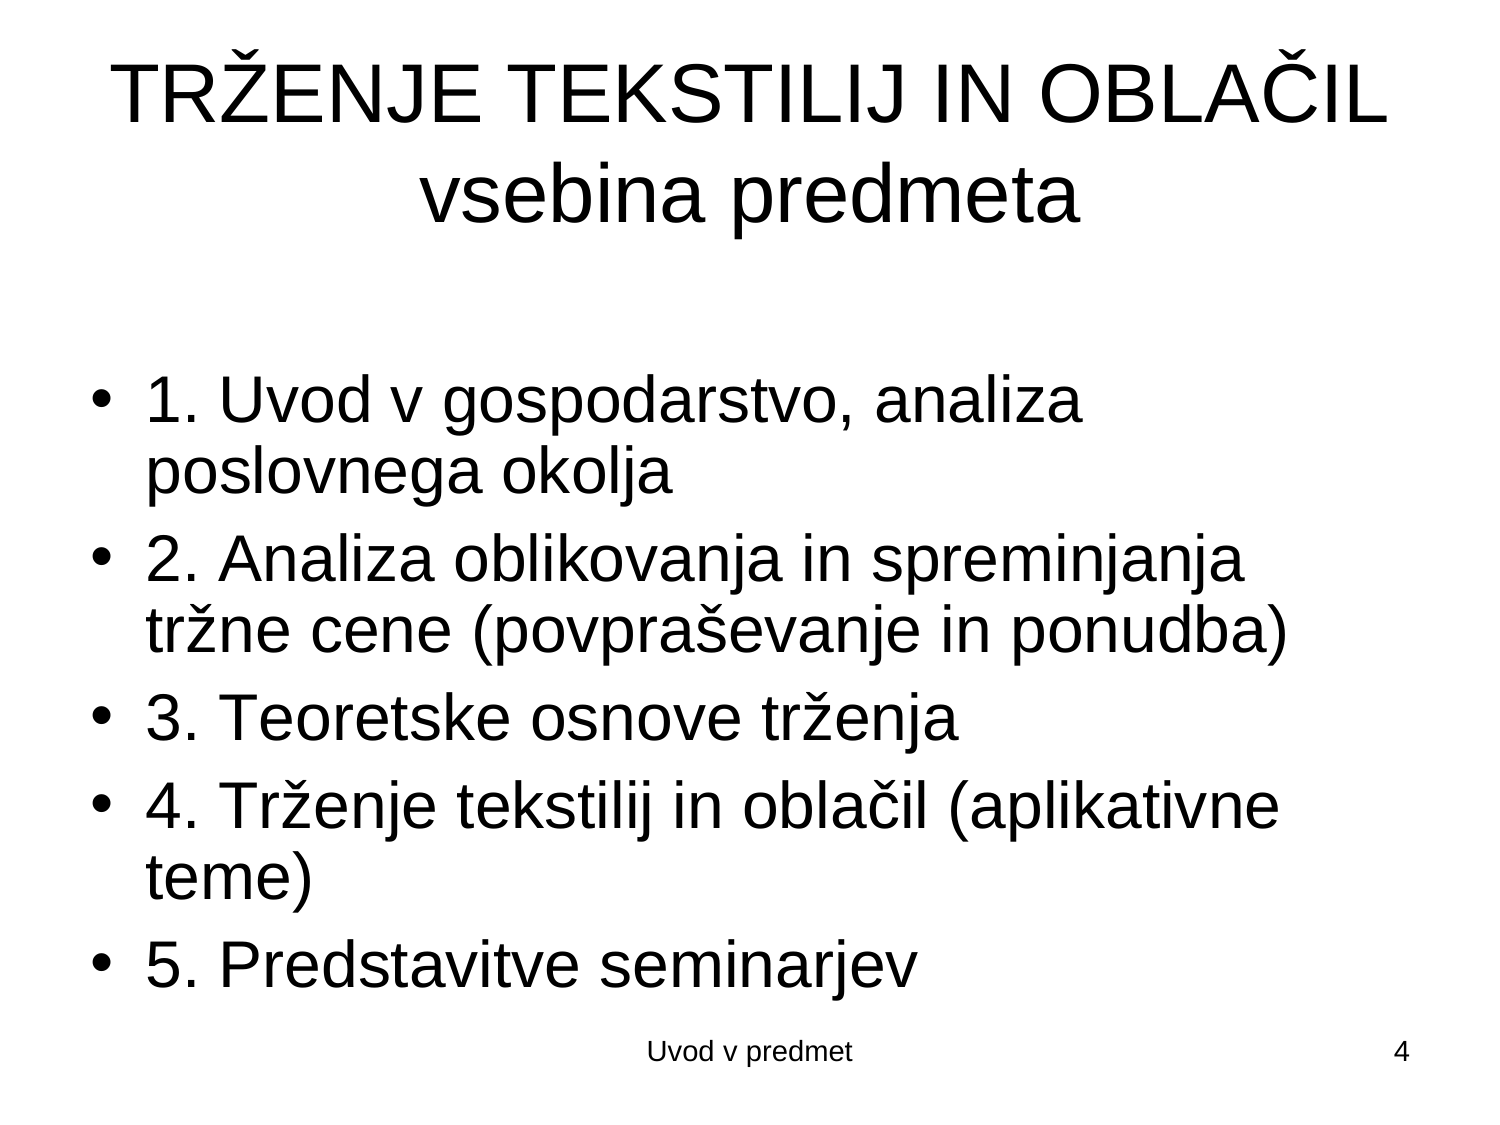

# TRŽENJE TEKSTILIJ IN OBLAČIL vsebina predmeta
1. Uvod v gospodarstvo, analiza poslovnega okolja
2. Analiza oblikovanja in spreminjanja tržne cene (povpraševanje in ponudba)
3. Teoretske osnove trženja
4. Trženje tekstilij in oblačil (aplikativne teme)
5. Predstavitve seminarjev
Uvod v predmet